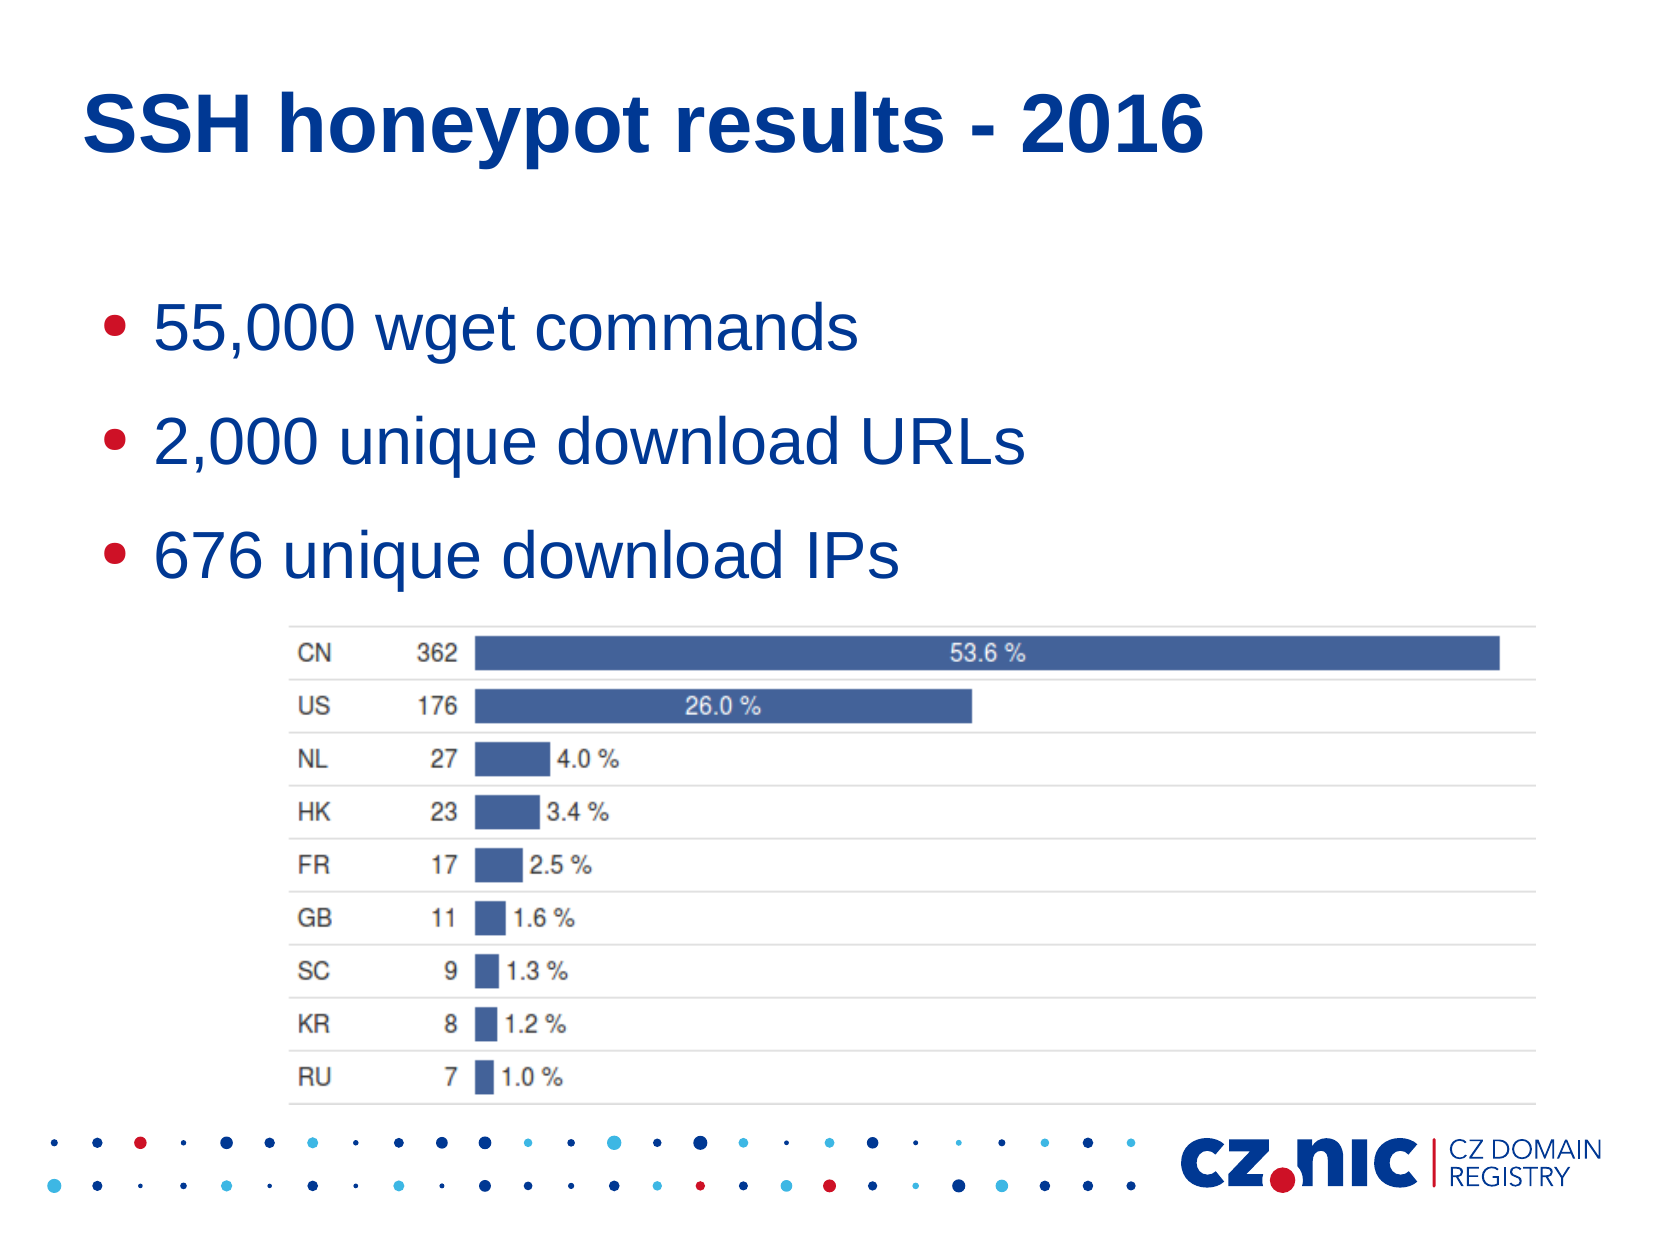

# SSH honeypot results - 2016
55,000 wget commands
2,000 unique download URLs
676 unique download IPs